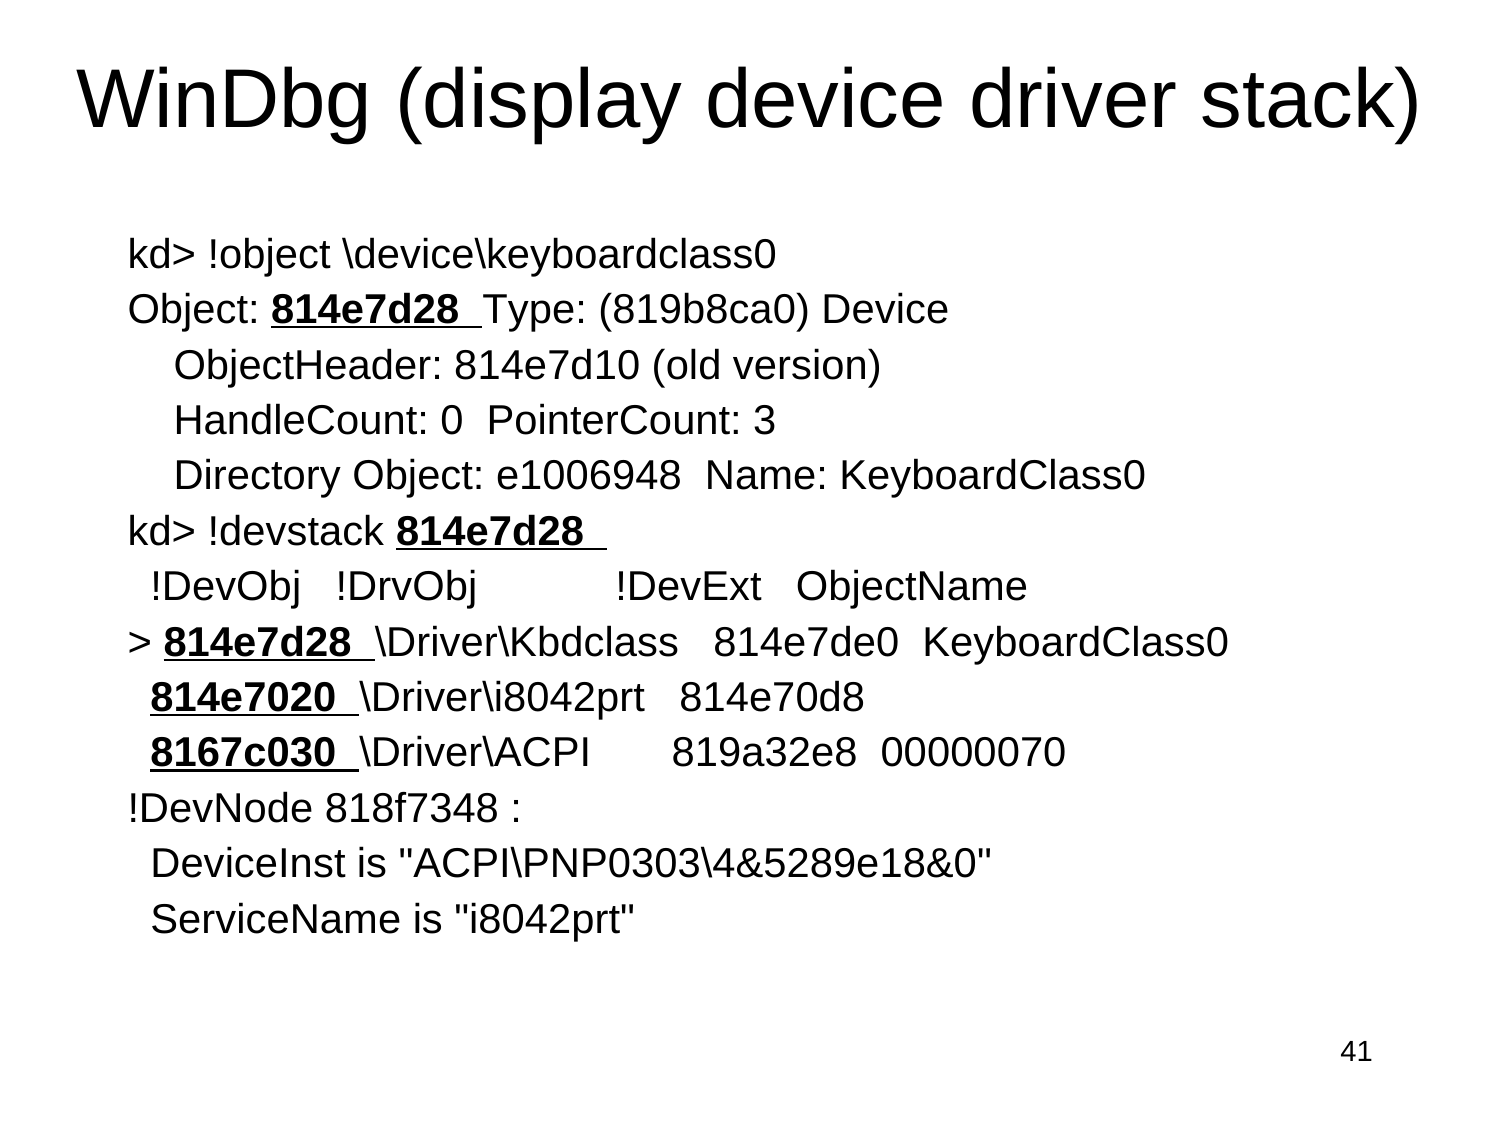

# WinDbg (display device driver stack)
kd> !object \device\keyboardclass0
Object: 814e7d28 Type: (819b8ca0) Device
 ObjectHeader: 814e7d10 (old version)
 HandleCount: 0 PointerCount: 3
 Directory Object: e1006948 Name: KeyboardClass0
kd> !devstack 814e7d28
 !DevObj !DrvObj !DevExt ObjectName
> 814e7d28 \Driver\Kbdclass 814e7de0 KeyboardClass0
 814e7020 \Driver\i8042prt 814e70d8
 8167c030 \Driver\ACPI 819a32e8 00000070
!DevNode 818f7348 :
 DeviceInst is "ACPI\PNP0303\4&5289e18&0"
 ServiceName is "i8042prt"